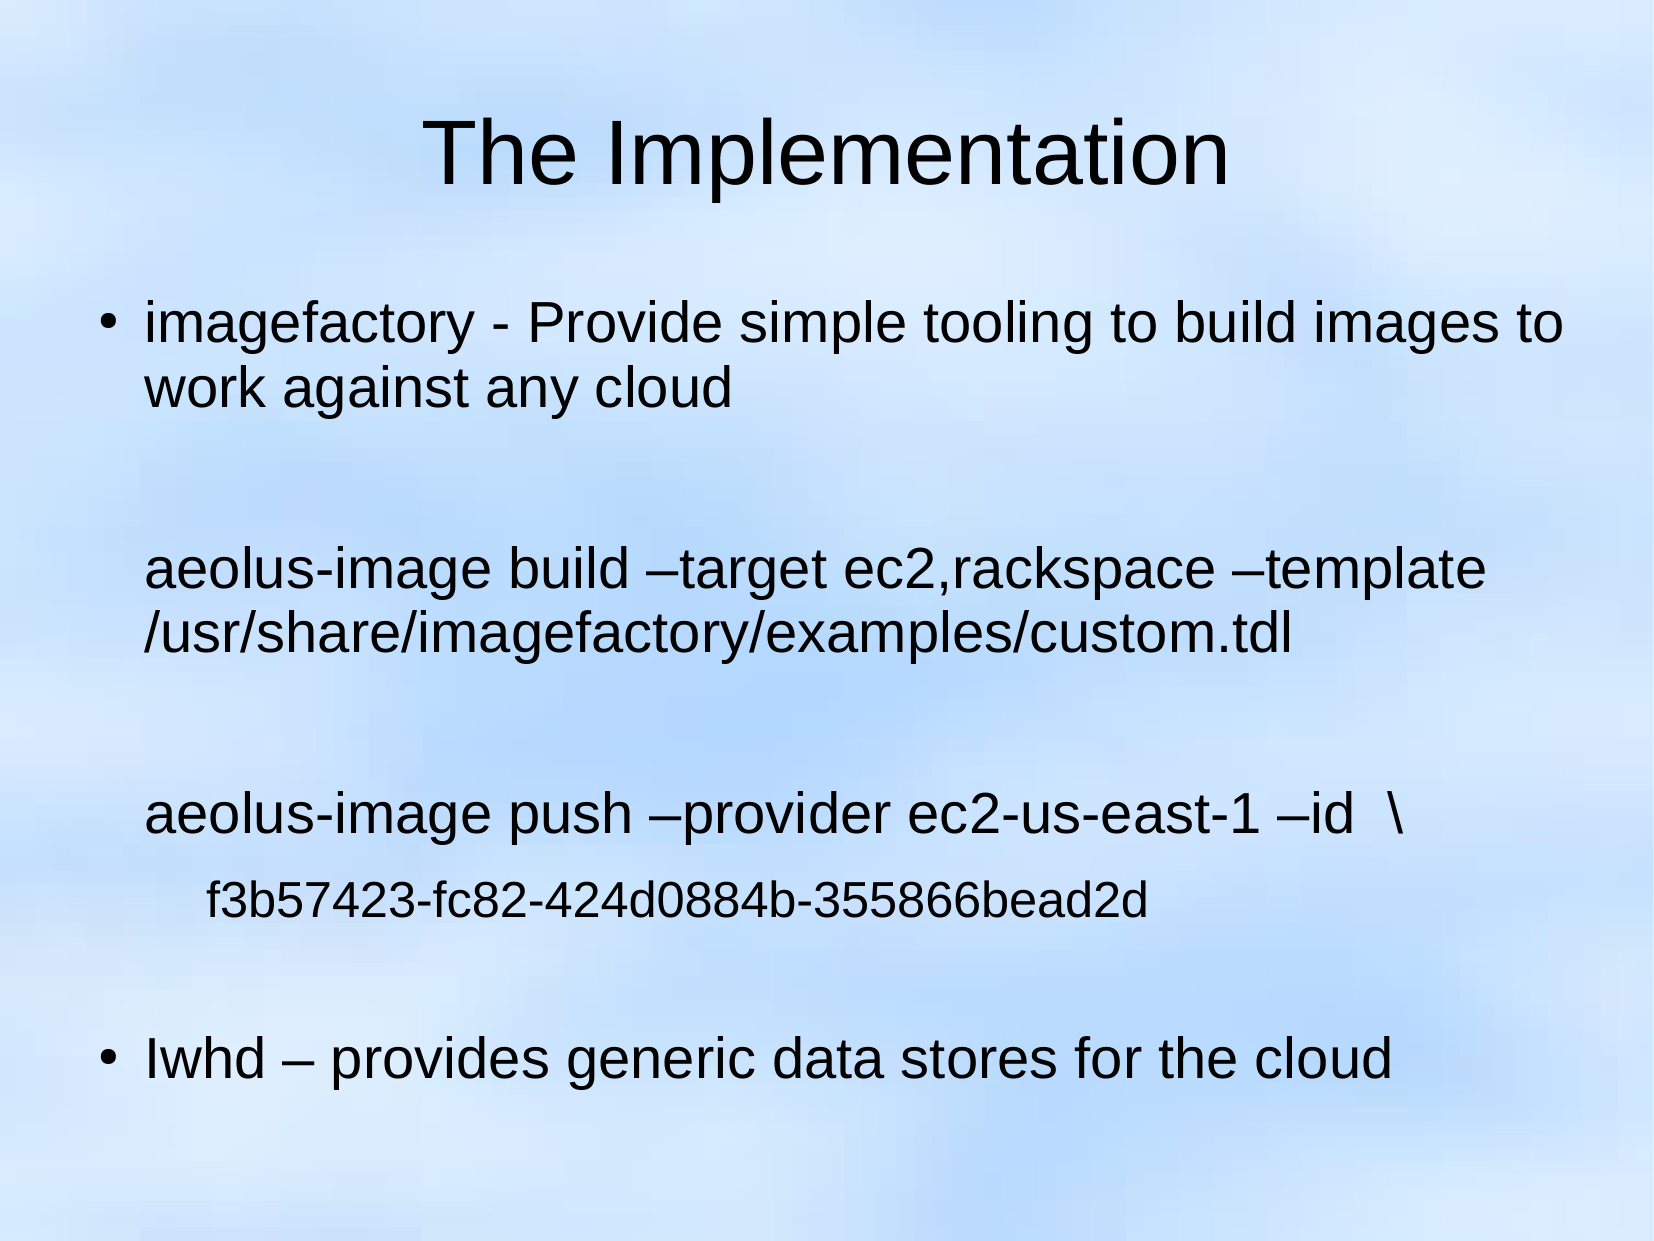

# The Implementation
imagefactory - Provide simple tooling to build images to work against any cloud
aeolus-image build –target ec2,rackspace –template /usr/share/imagefactory/examples/custom.tdl
aeolus-image push –provider ec2-us-east-1 –id \
f3b57423-fc82-424d0884b-355866bead2d
Iwhd – provides generic data stores for the cloud